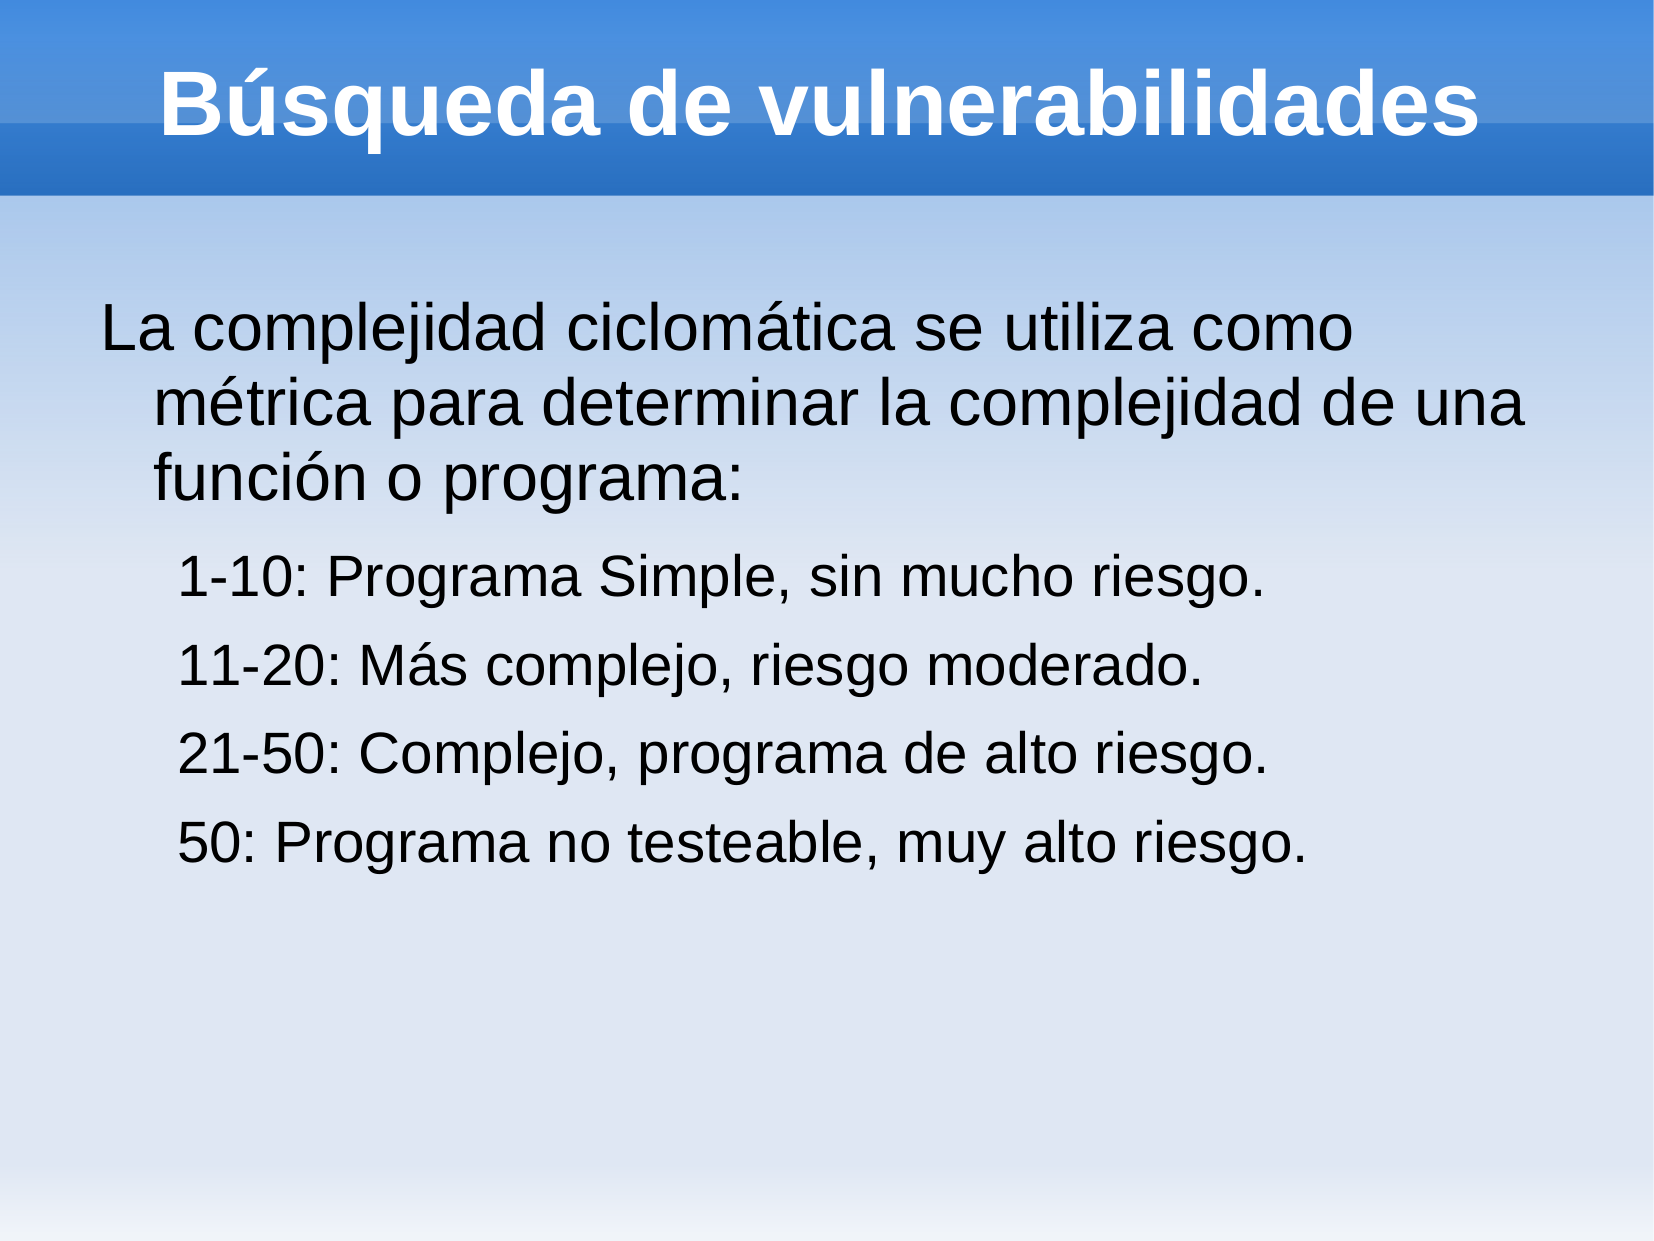

# Búsqueda de vulnerabilidades
La complejidad ciclomática se utiliza como métrica para determinar la complejidad de una función o programa:
1-10: Programa Simple, sin mucho riesgo.
11-20: Más complejo, riesgo moderado.
21-50: Complejo, programa de alto riesgo.
50: Programa no testeable, muy alto riesgo.